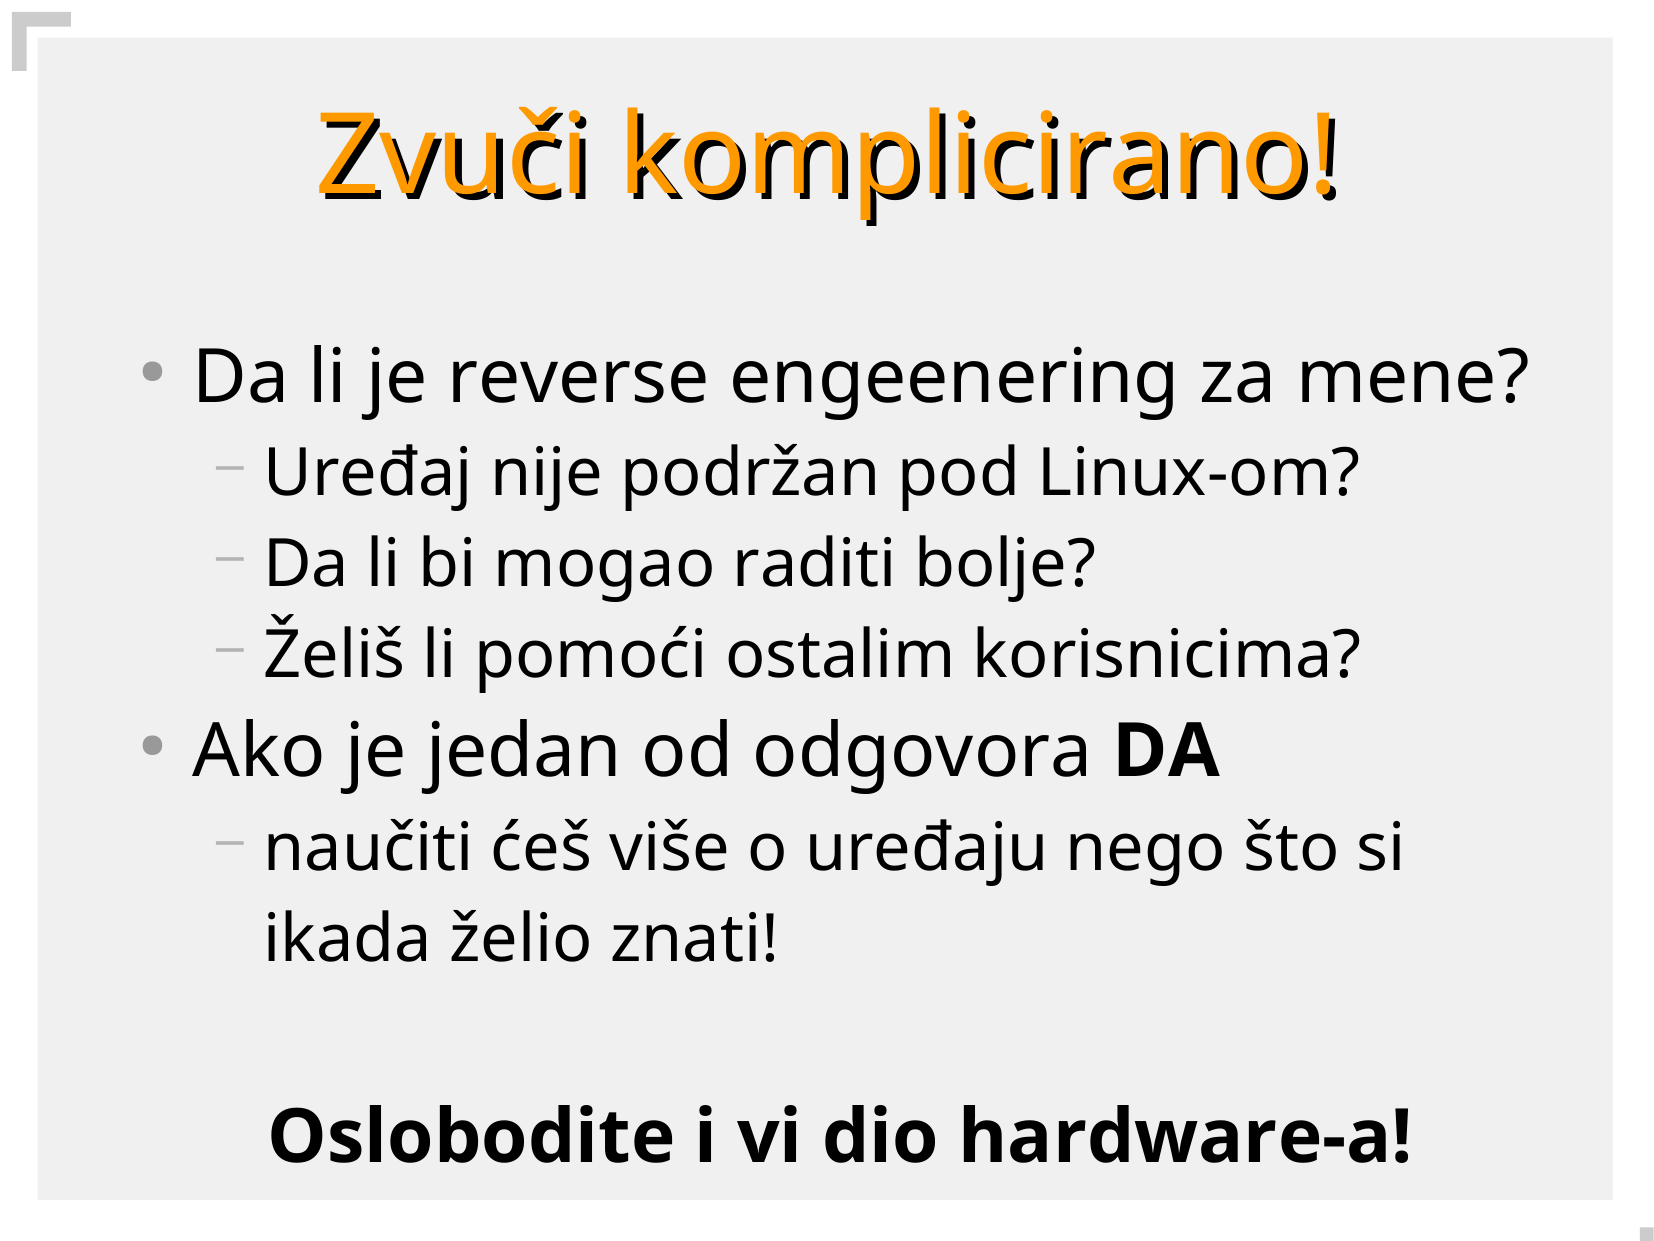

# Zvuči komplicirano!
Da li je reverse engeenering za mene?
Uređaj nije podržan pod Linux-om?
Da li bi mogao raditi bolje?
Želiš li pomoći ostalim korisnicima?
Ako je jedan od odgovora DA
naučiti ćeš više o uređaju nego što si ikada želio znati!
Oslobodite i vi dio hardware-a!